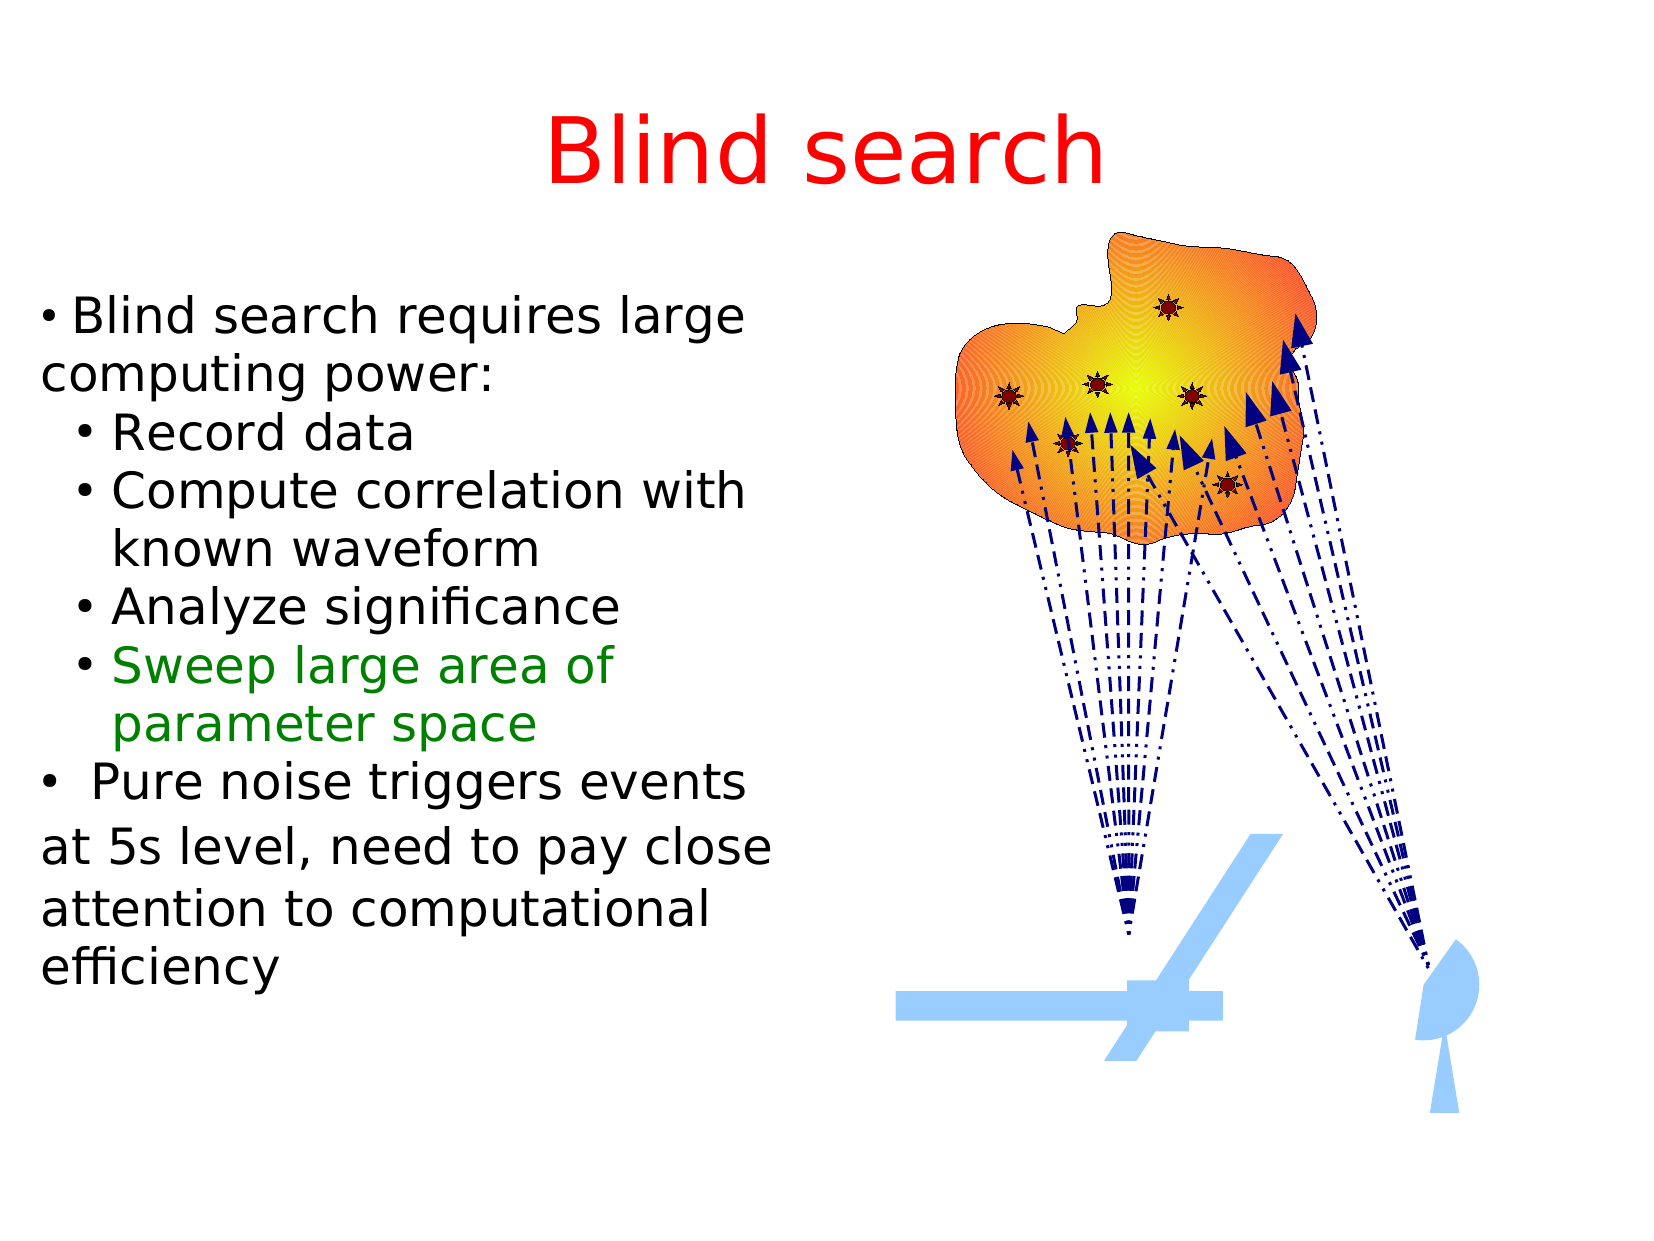

# Blind search
 Blind search requires large computing power:
Record data
Compute correlation with known waveform
Analyze significance
Sweep large area of parameter space
 Pure noise triggers events at 5s level, need to pay close attention to computational efficiency